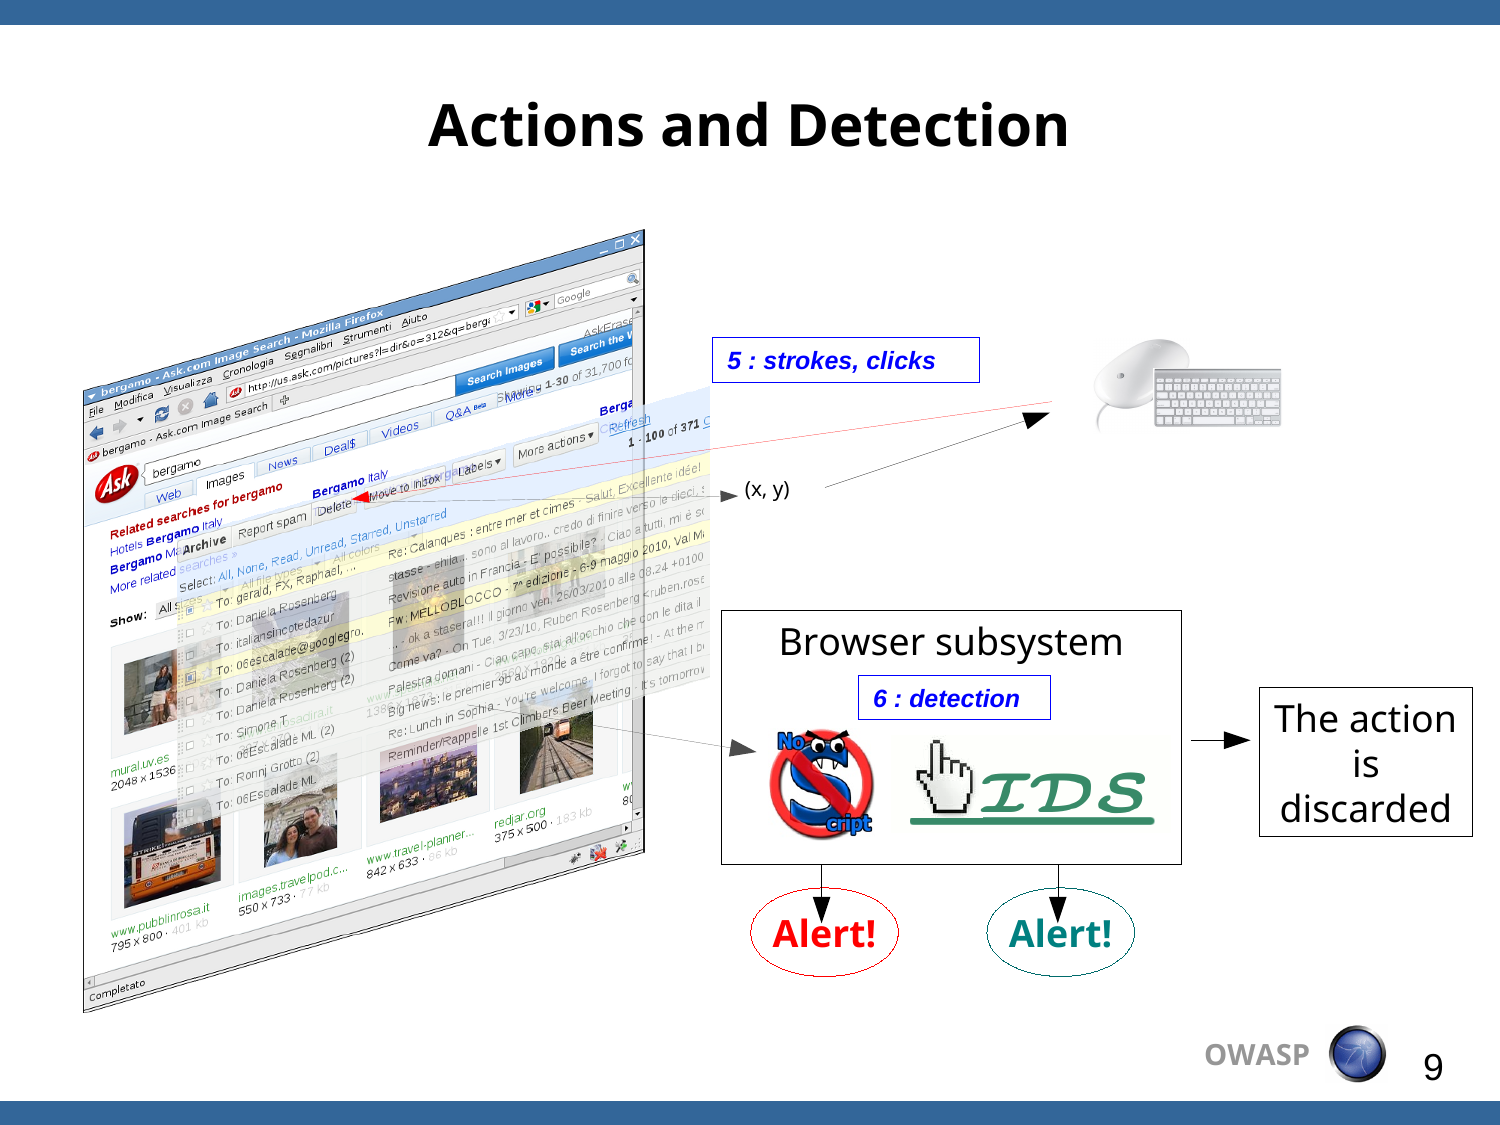

# Actions and Detection
5 : strokes, clicks
(x, y)
Browser subsystem
6 : detection
The action
is
discarded
Alert!
Alert!
9